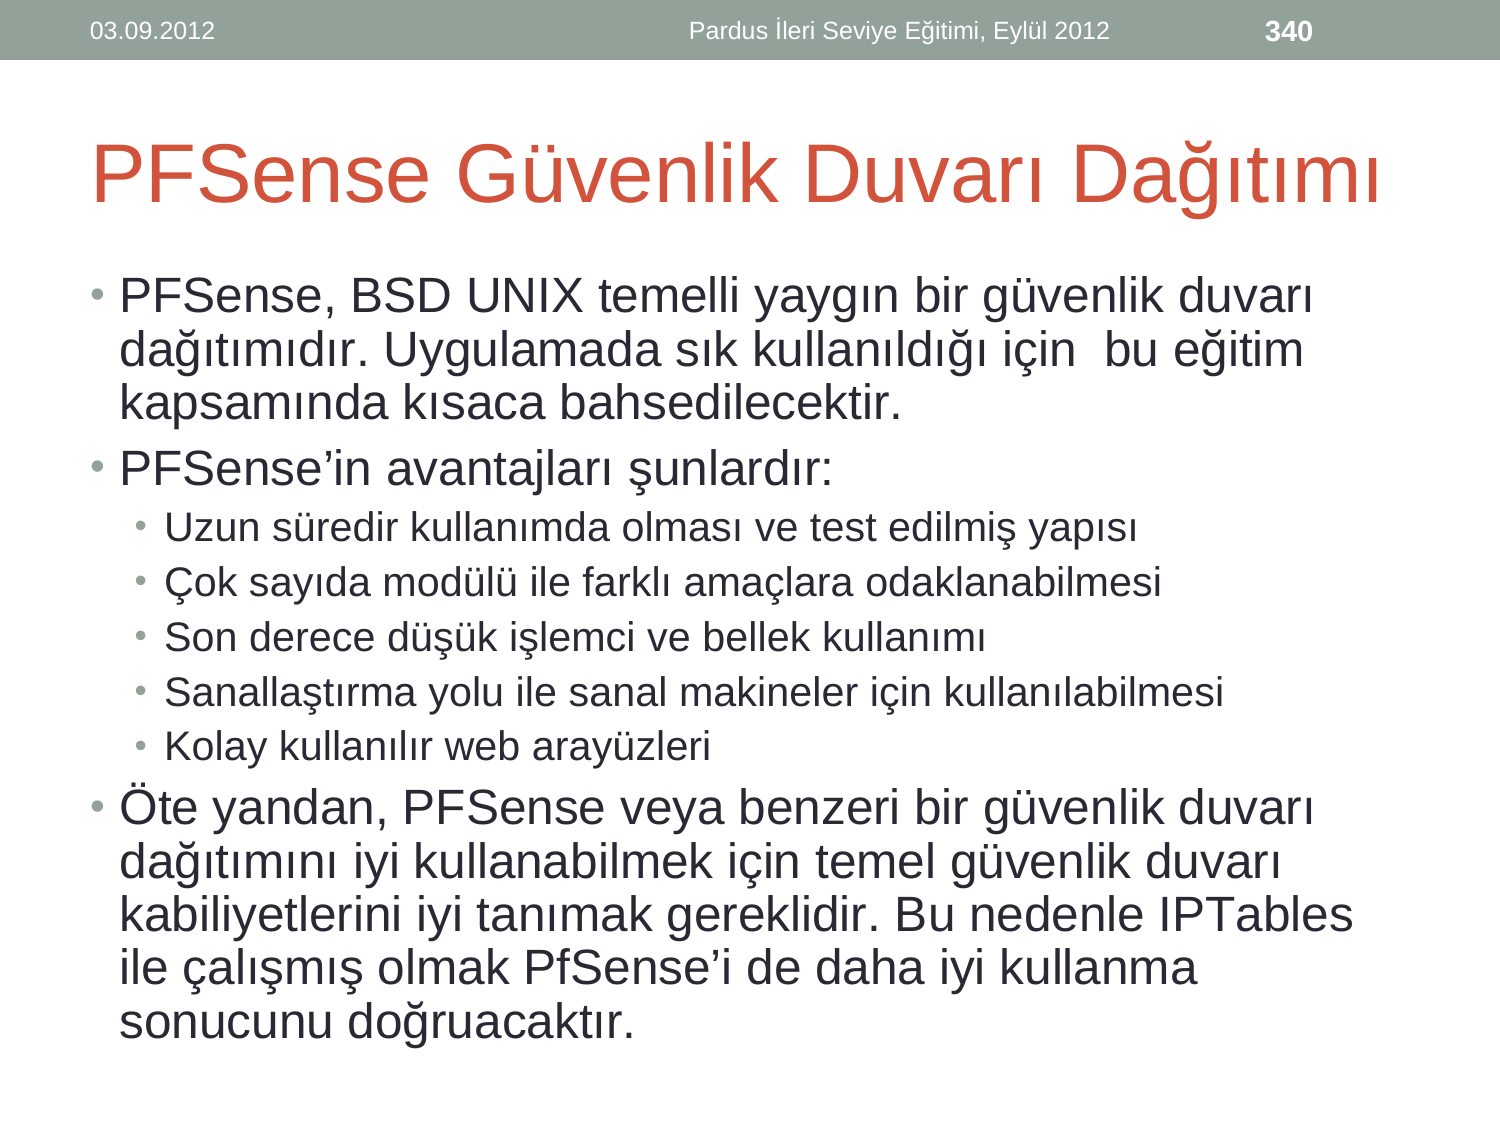

03.09.2012
Pardus İleri Seviye Eğitimi, Eylül 2012
# PFSense Güvenlik Duvarı Dağıtımı
PFSense, BSD UNIX temelli yaygın bir güvenlik duvarı dağıtımıdır. Uygulamada sık kullanıldığı için bu eğitim kapsamında kısaca bahsedilecektir.
PFSense’in avantajları şunlardır:
Uzun süredir kullanımda olması ve test edilmiş yapısı
Çok sayıda modülü ile farklı amaçlara odaklanabilmesi
Son derece düşük işlemci ve bellek kullanımı
Sanallaştırma yolu ile sanal makineler için kullanılabilmesi
Kolay kullanılır web arayüzleri
Öte yandan, PFSense veya benzeri bir güvenlik duvarı dağıtımını iyi kullanabilmek için temel güvenlik duvarı kabiliyetlerini iyi tanımak gereklidir. Bu nedenle IPTables ile çalışmış olmak PfSense’i de daha iyi kullanma sonucunu doğruacaktır.